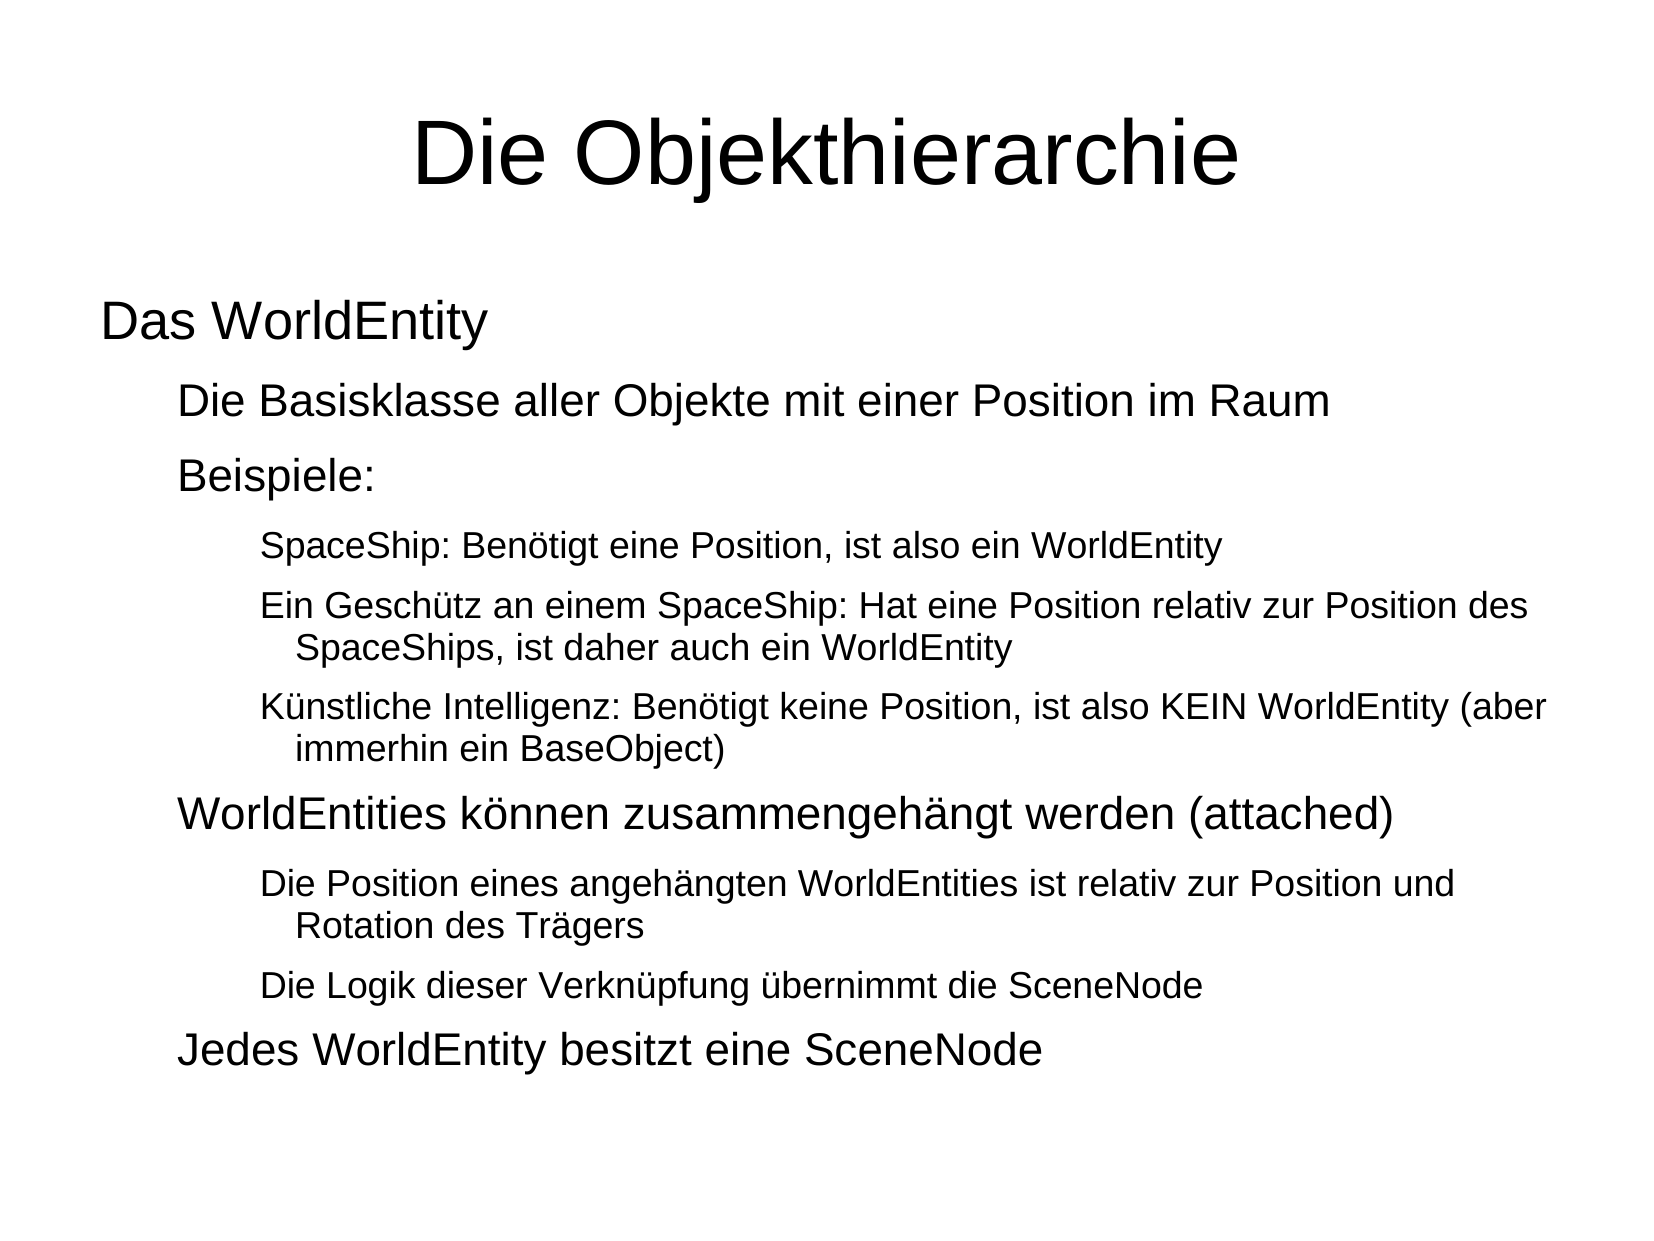

# Die Objekthierarchie
Das WorldEntity
Die Basisklasse aller Objekte mit einer Position im Raum
Beispiele:
SpaceShip: Benötigt eine Position, ist also ein WorldEntity
Ein Geschütz an einem SpaceShip: Hat eine Position relativ zur Position des SpaceShips, ist daher auch ein WorldEntity
Künstliche Intelligenz: Benötigt keine Position, ist also KEIN WorldEntity (aber immerhin ein BaseObject)
WorldEntities können zusammengehängt werden (attached)
Die Position eines angehängten WorldEntities ist relativ zur Position und Rotation des Trägers
Die Logik dieser Verknüpfung übernimmt die SceneNode
Jedes WorldEntity besitzt eine SceneNode